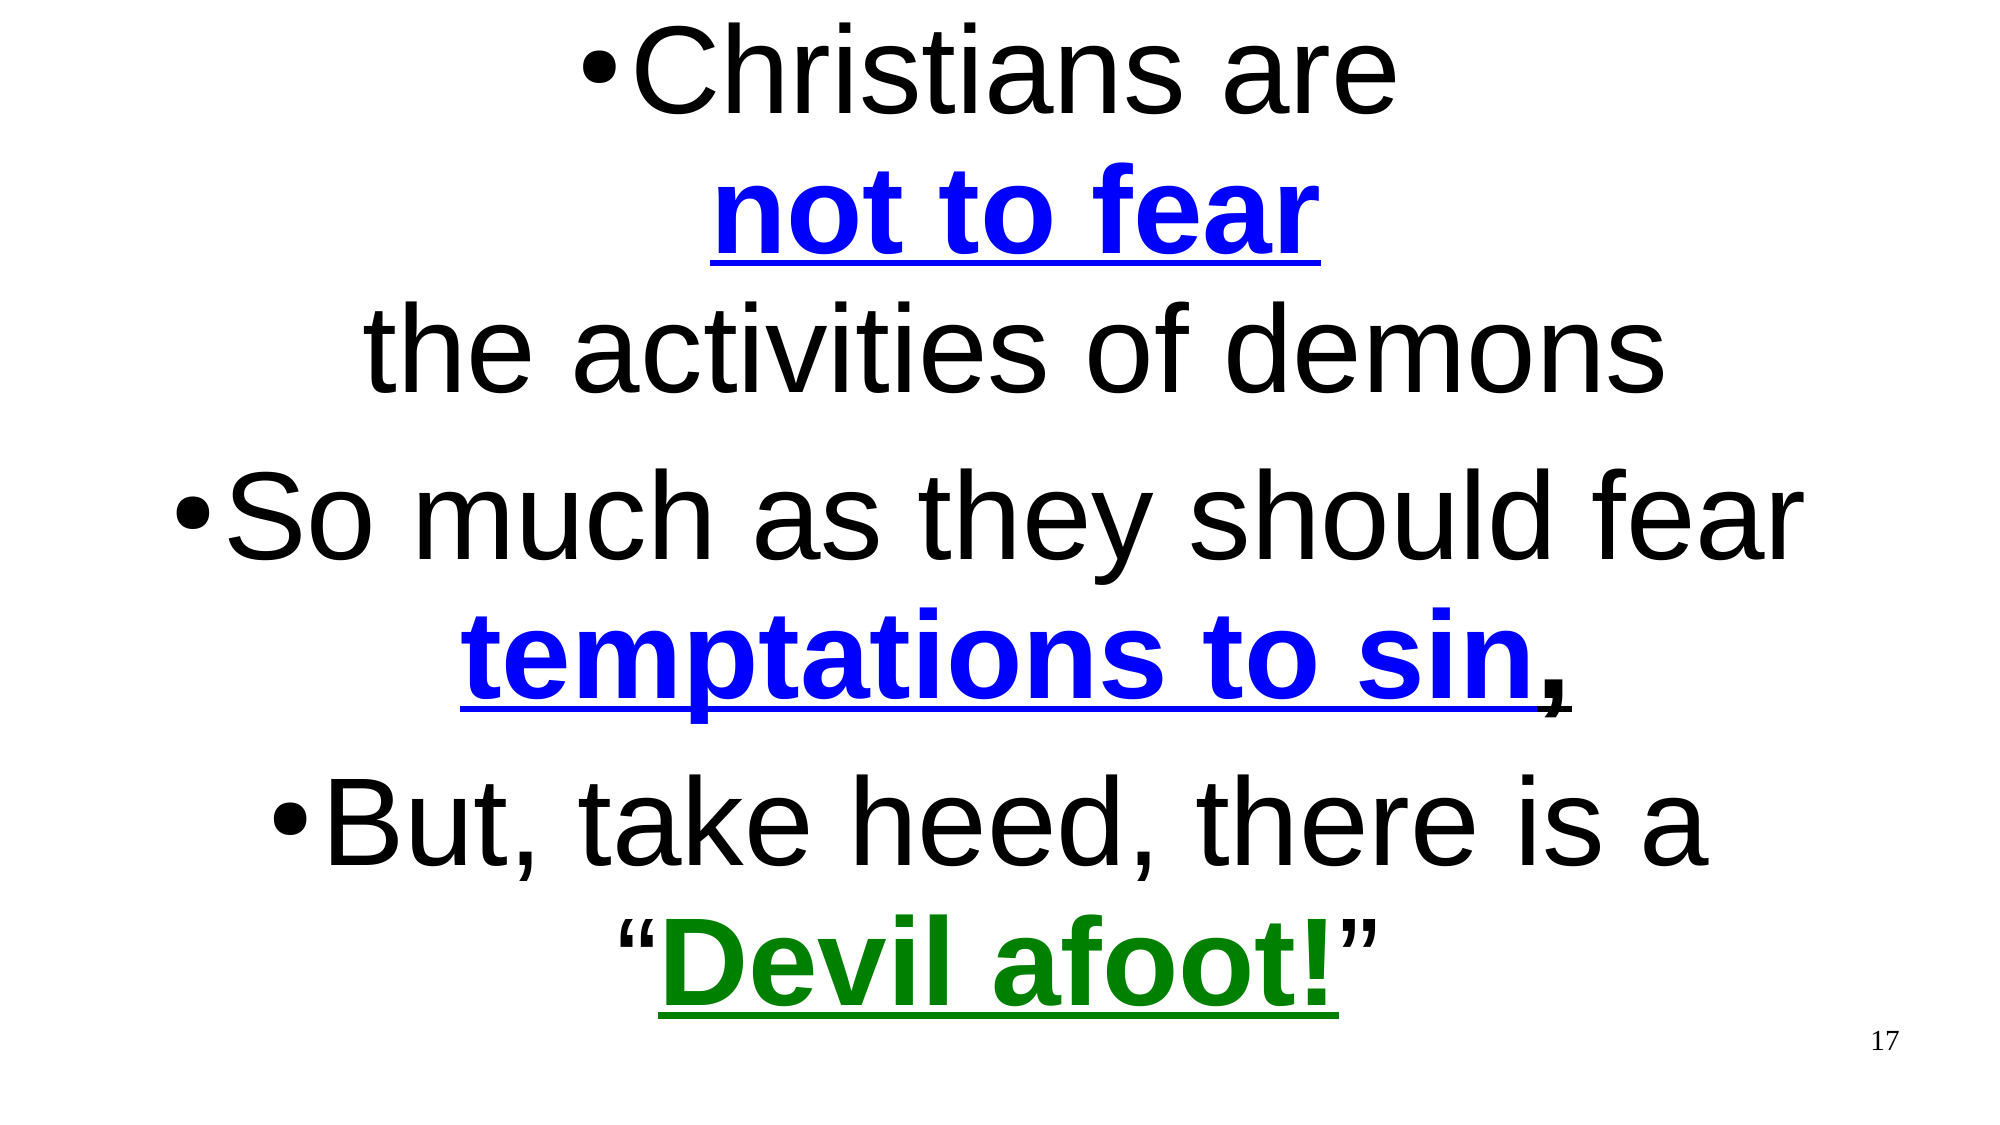

# Christians are not to fear the activities of demons
So much as they should fear
temptations to sin,
But, take heed, there is a
“Devil afoot!”
17